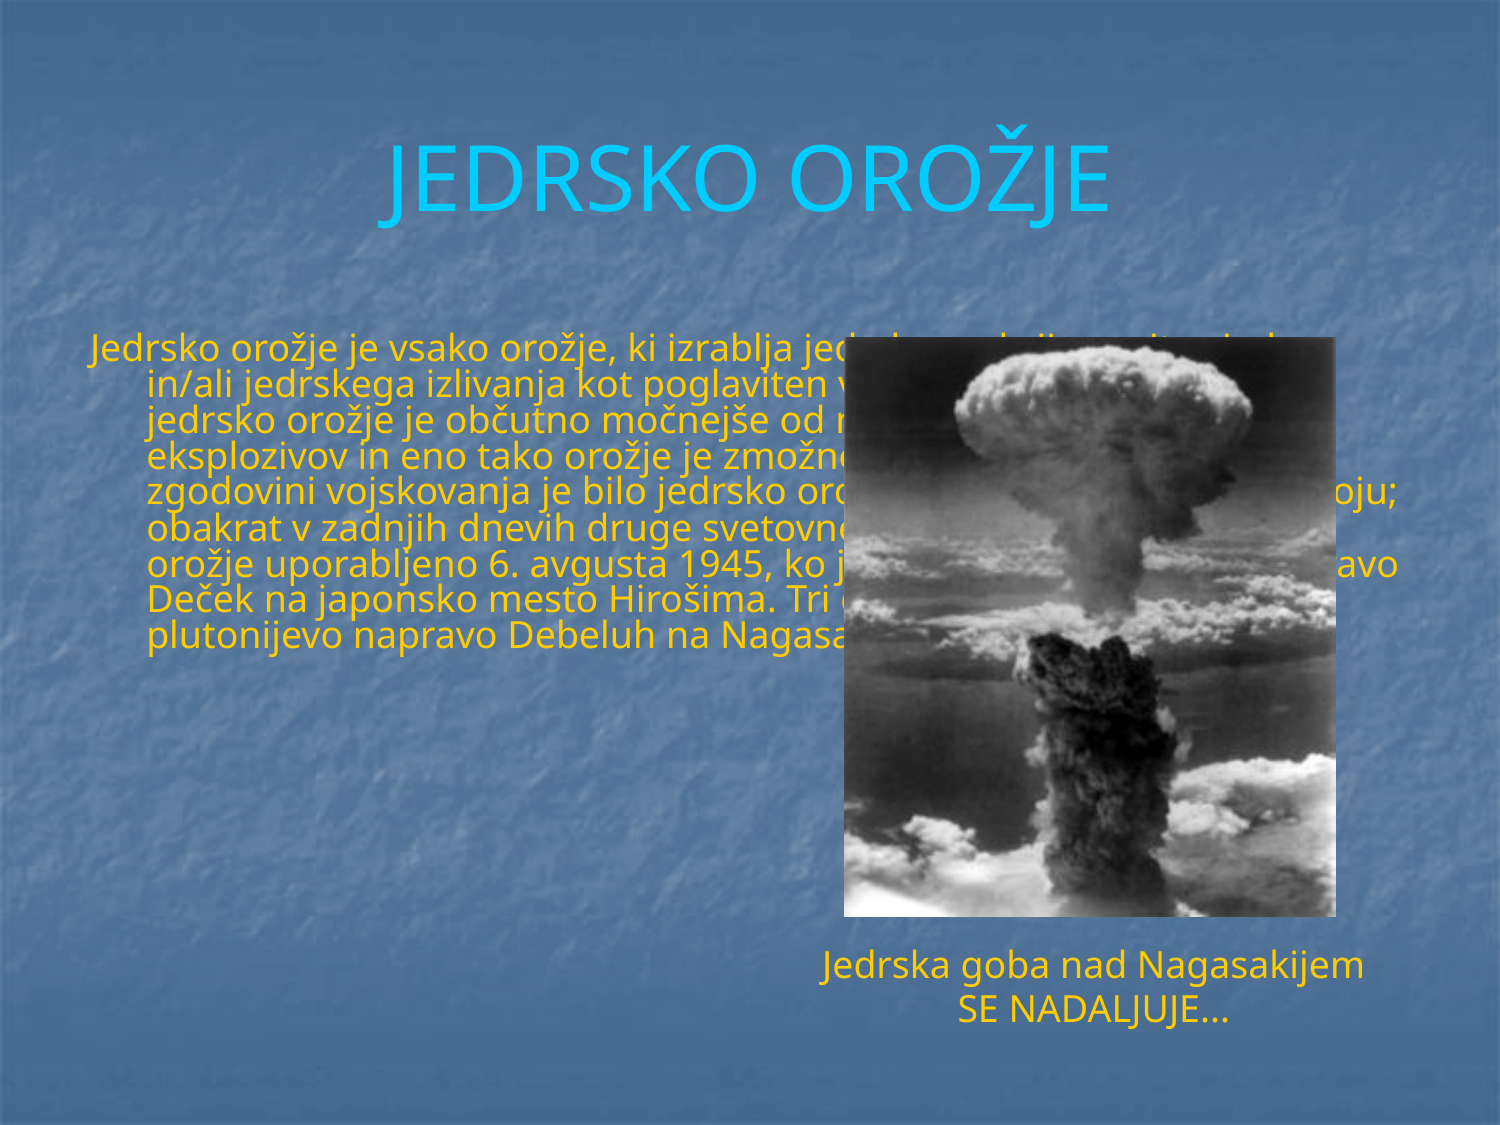

# JEDRSKO OROŽJE
Jedrsko orožje je vsako orožje, ki izrablja jedrske reakcije cepitve jedra in/ali jedrskega izlivanja kot poglaviten vir uničevalne sile. Vsako jedrsko orožje je občutno močnejše od največjih konvencionalnih eksplozivov in eno tako orožje je zmožno uničiti celotno mesto. V zgodovini vojskovanja je bilo jedrsko orožje uporabljeno dvakrat v boju; obakrat v zadnjih dnevih druge svetovne vojne. Prvič je bilo jedrsko orožje uporabljeno 6. avgusta 1945, ko je ZDA odvrgla uransko napravo Deček na japonsko mesto Hirošima. Tri dni kasneje je ZDA odvrgla plutonijevo napravo Debeluh na Nagasaki.
Jedrska goba nad Nagasakijem
SE NADALJUJE...